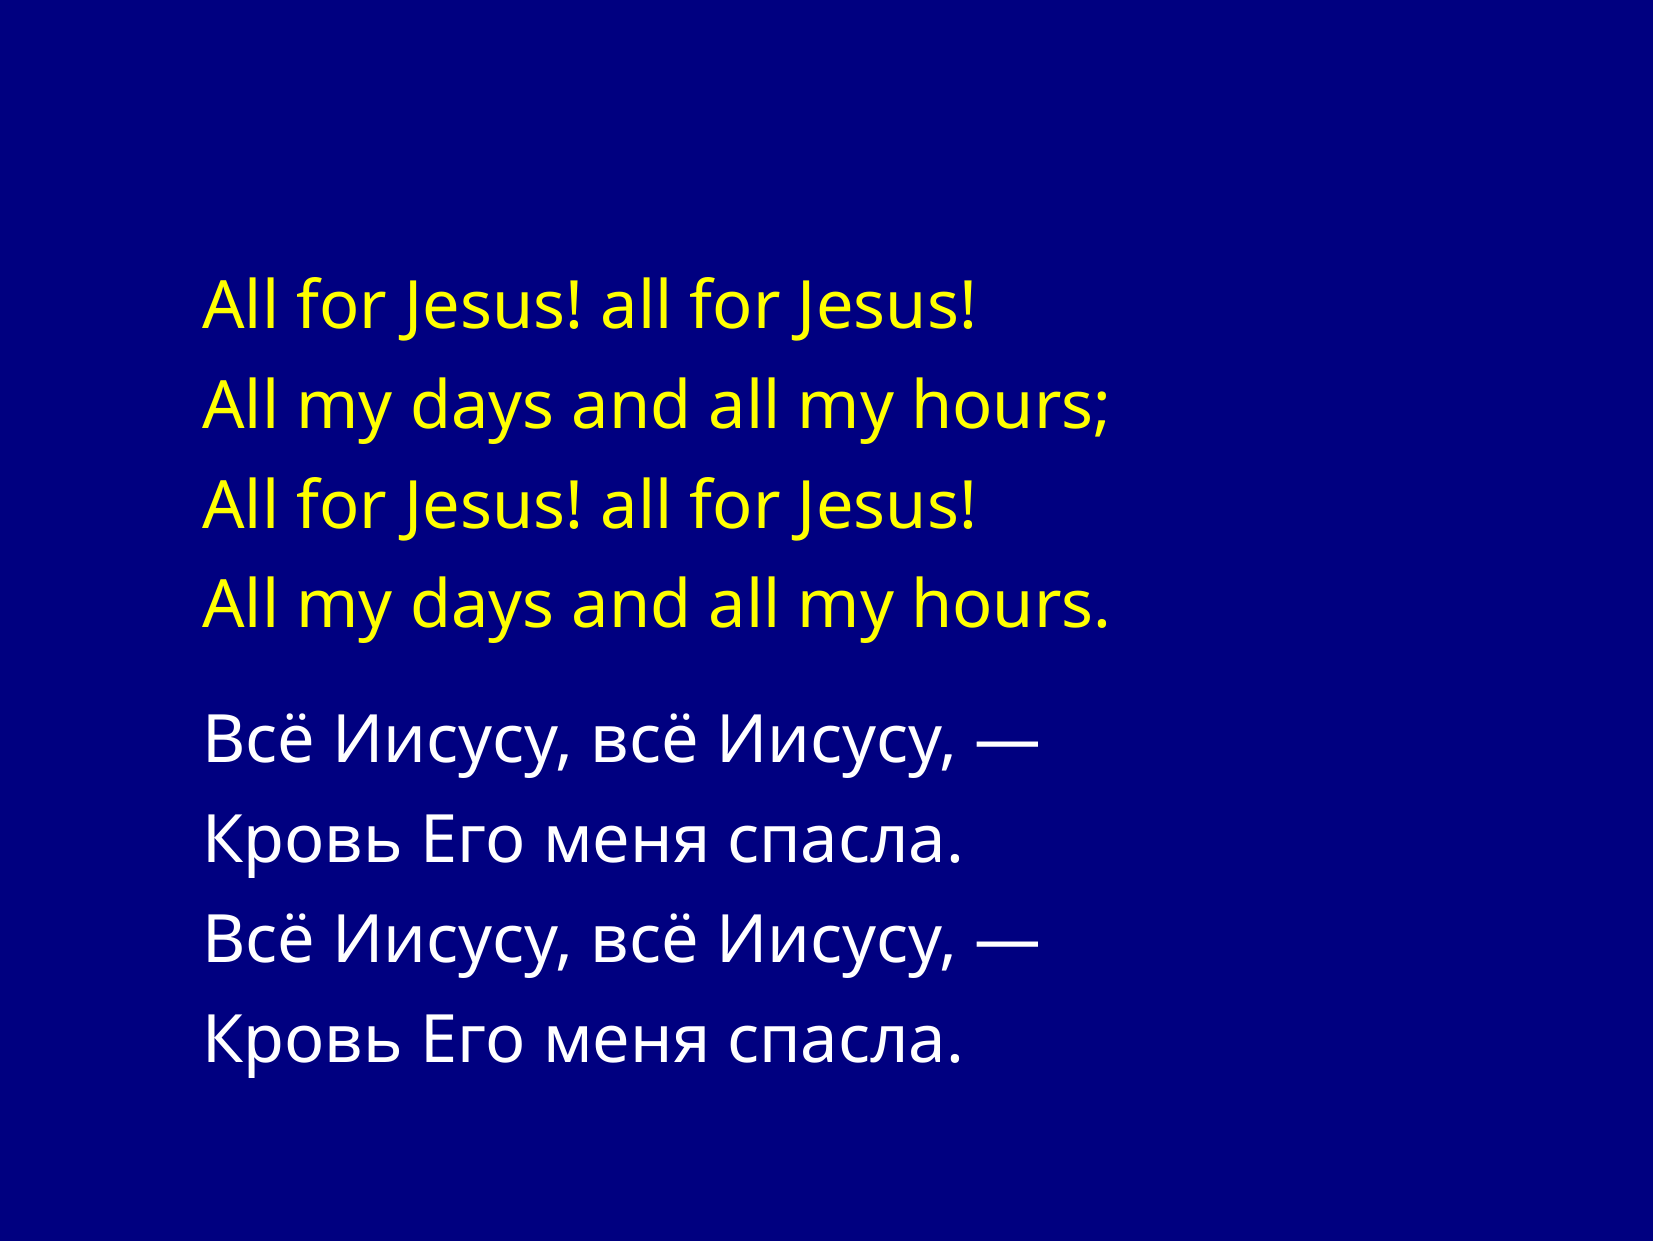

All for Jesus! all for Jesus!
	All my days and all my hours;
	All for Jesus! all for Jesus!
	All my days and all my hours.
	Всё Иисусу, всё Иисусу, —
	Кровь Его меня спасла.
	Всё Иисусу, всё Иисусу, —
	Кровь Его меня спасла.